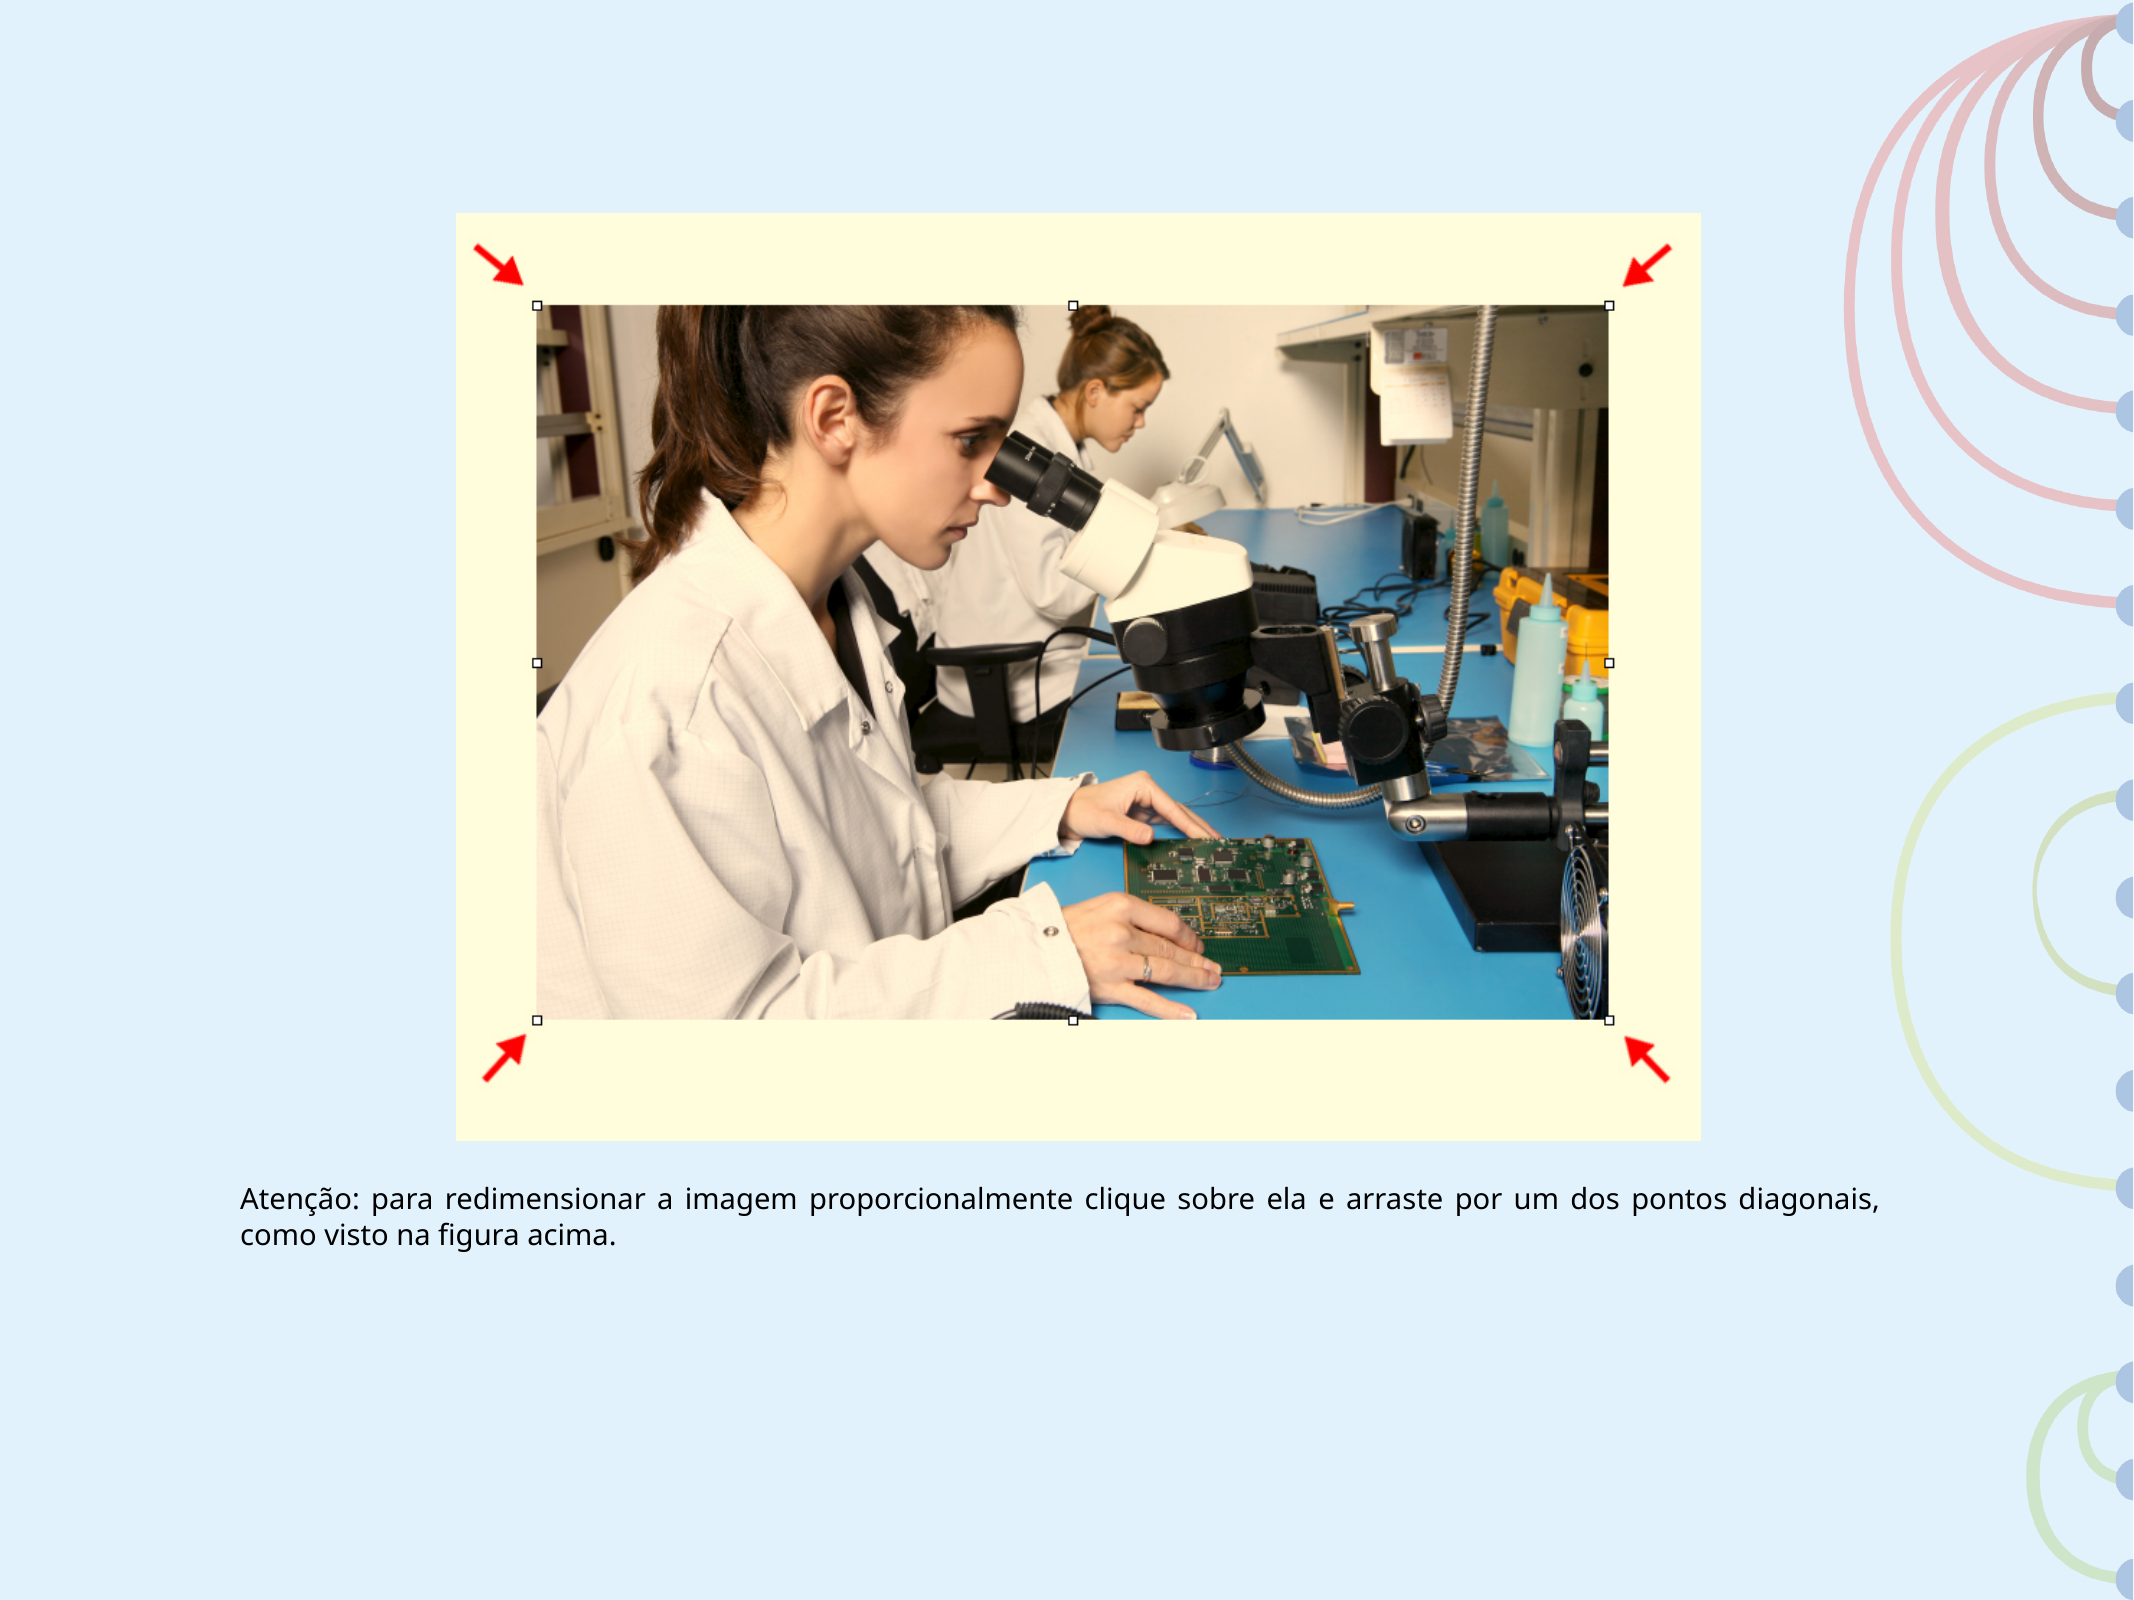

Atenção: para redimensionar a imagem proporcionalmente clique sobre ela e arraste por um dos pontos diagonais, como visto na figura acima.